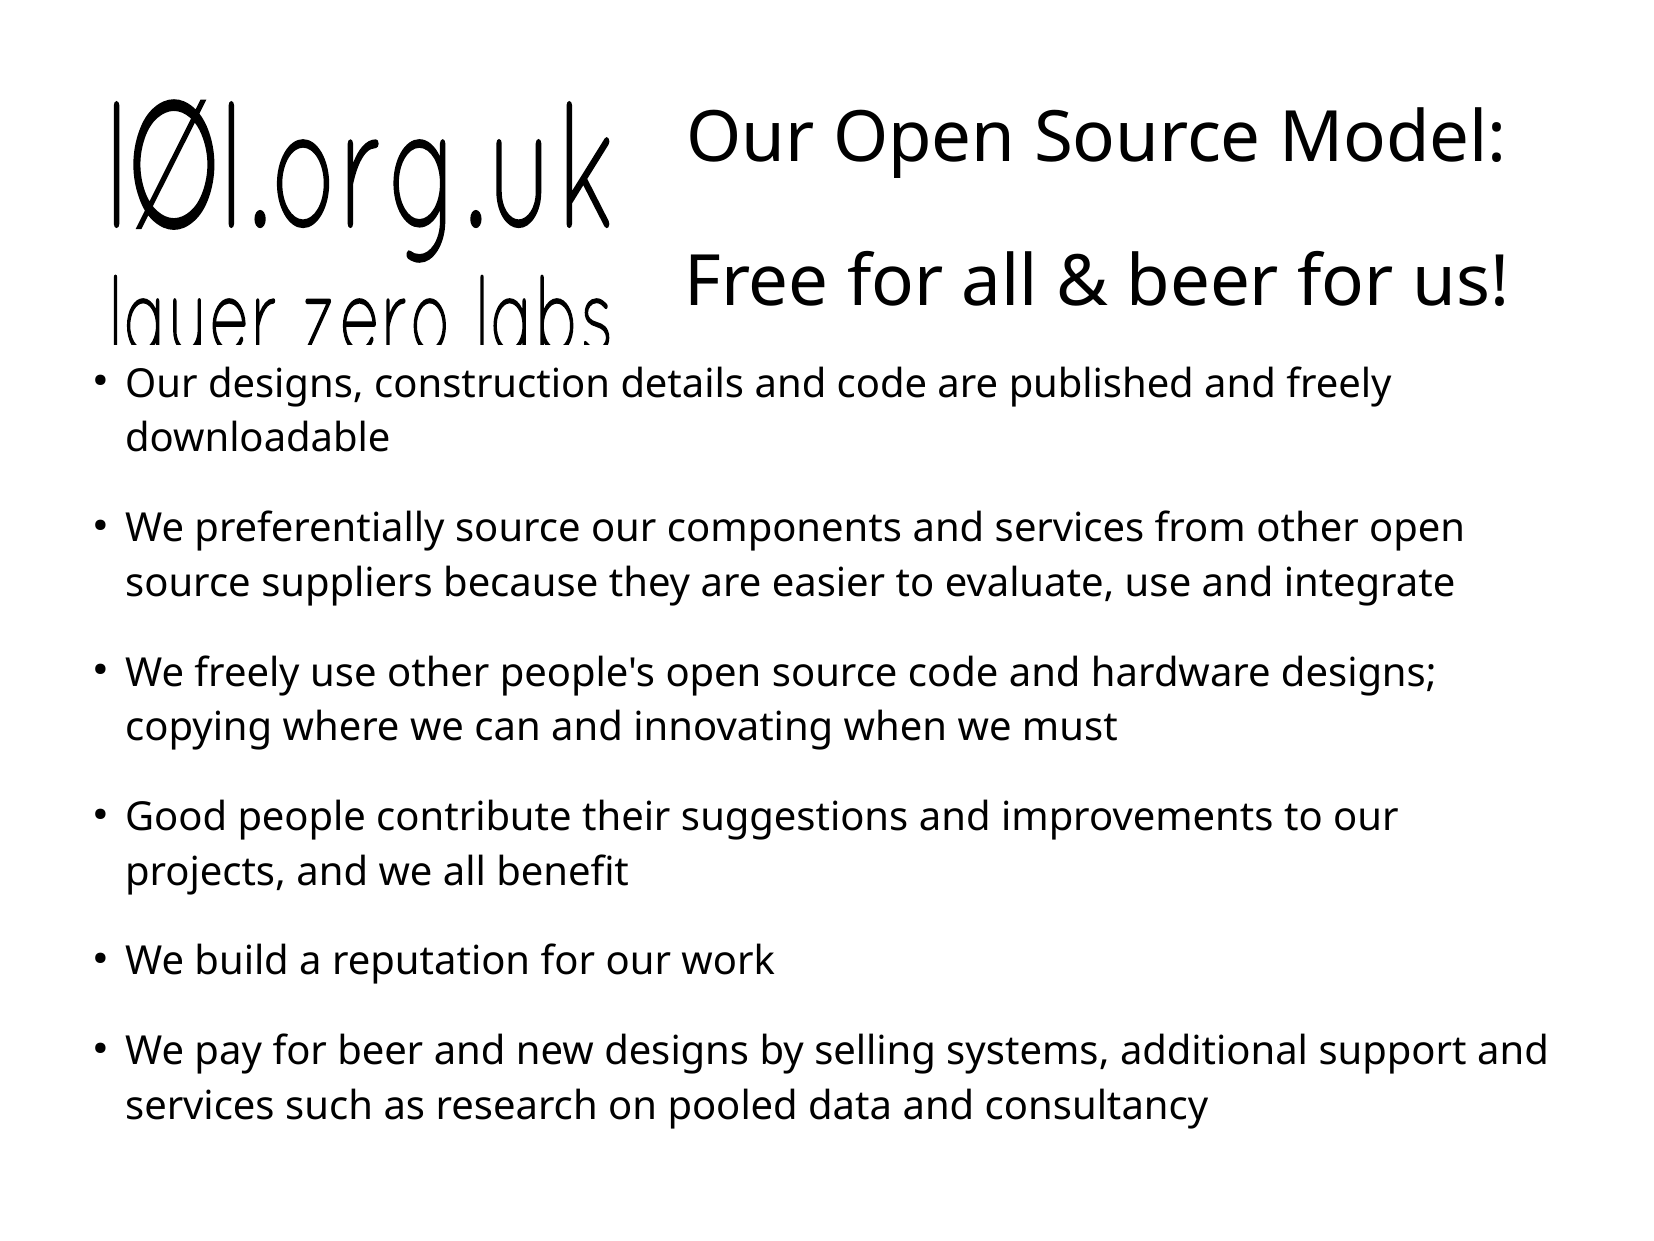

# Our Open Source Model: Free for all & beer for us!
Our designs, construction details and code are published and freely downloadable
We preferentially source our components and services from other open source suppliers because they are easier to evaluate, use and integrate
We freely use other people's open source code and hardware designs; copying where we can and innovating when we must
Good people contribute their suggestions and improvements to our projects, and we all benefit
We build a reputation for our work
We pay for beer and new designs by selling systems, additional support and services such as research on pooled data and consultancy